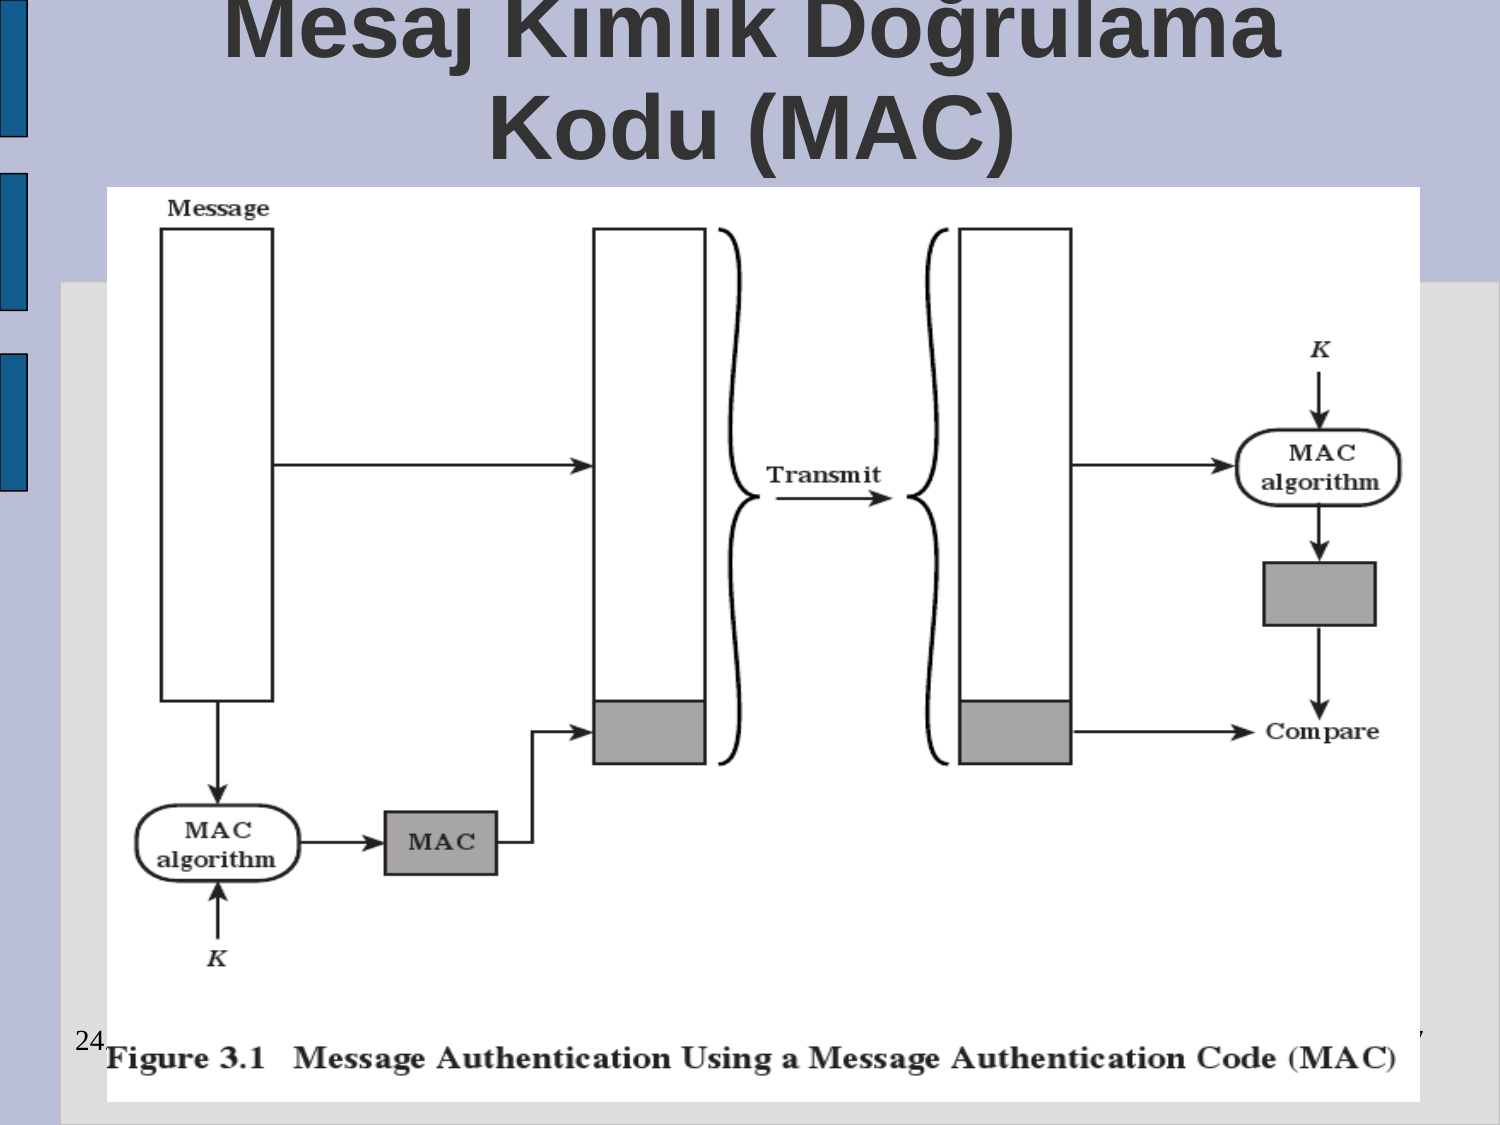

# Mesaj Kimlik Doğrulama Kodu (MAC)
47